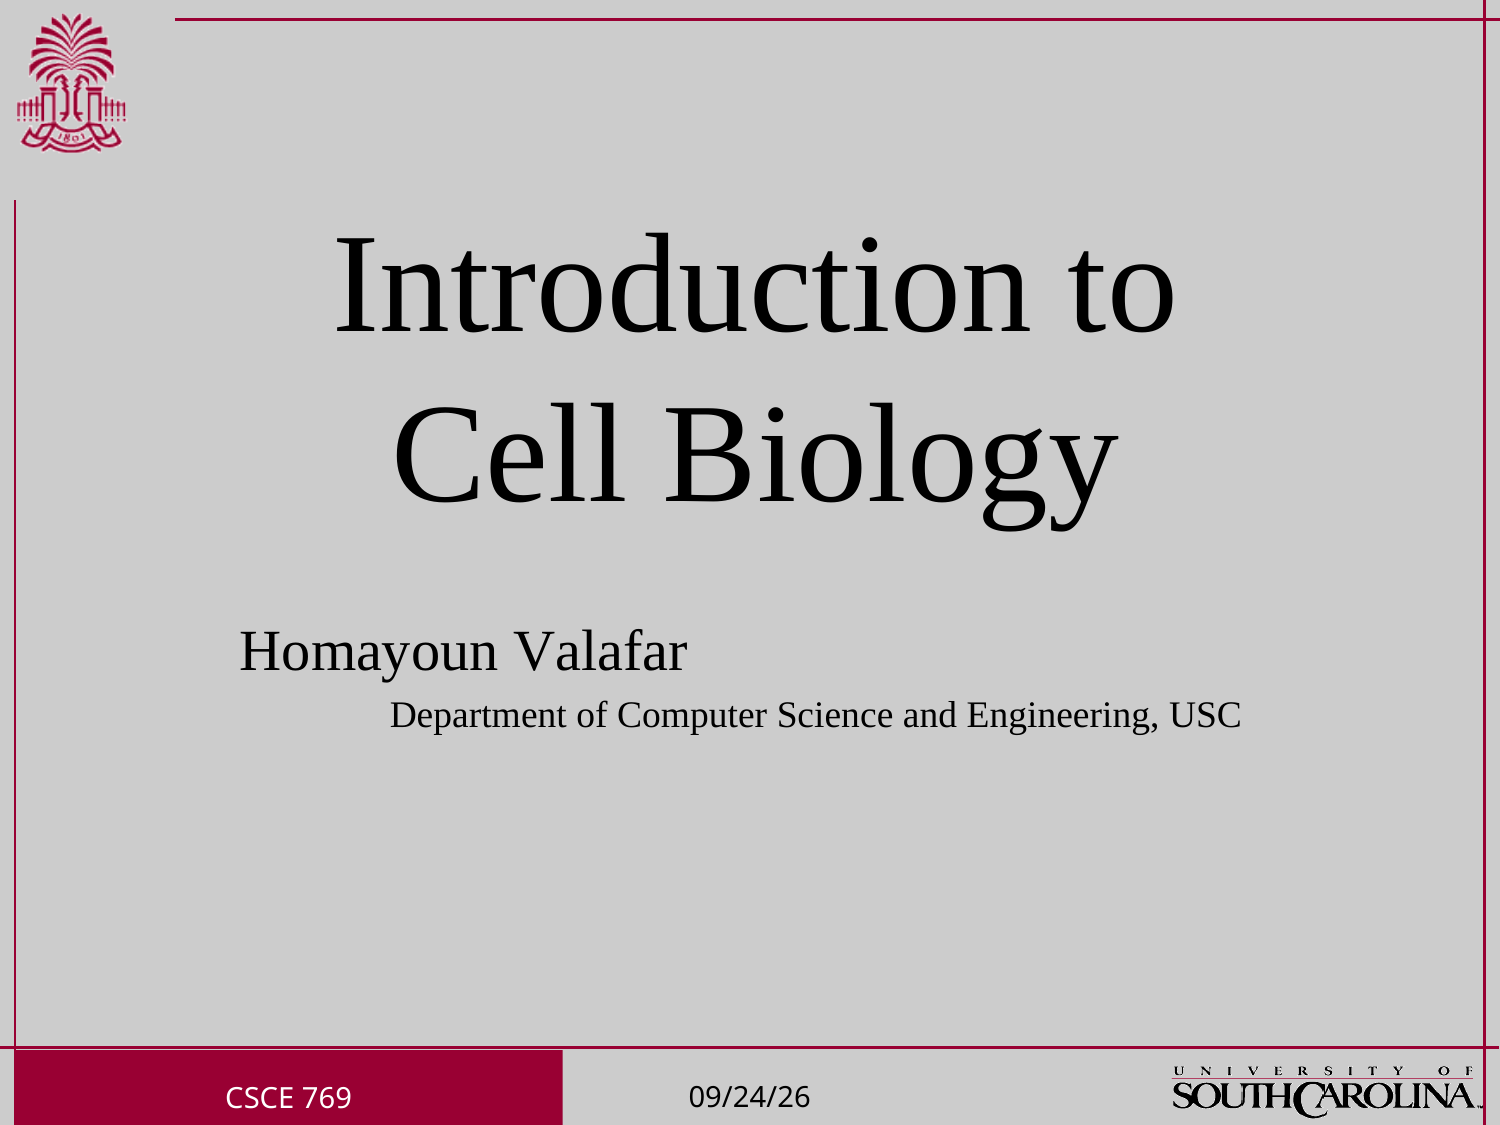

# Introduction to Cell Biology
Homayoun Valafar
	Department of Computer Science and Engineering, USC